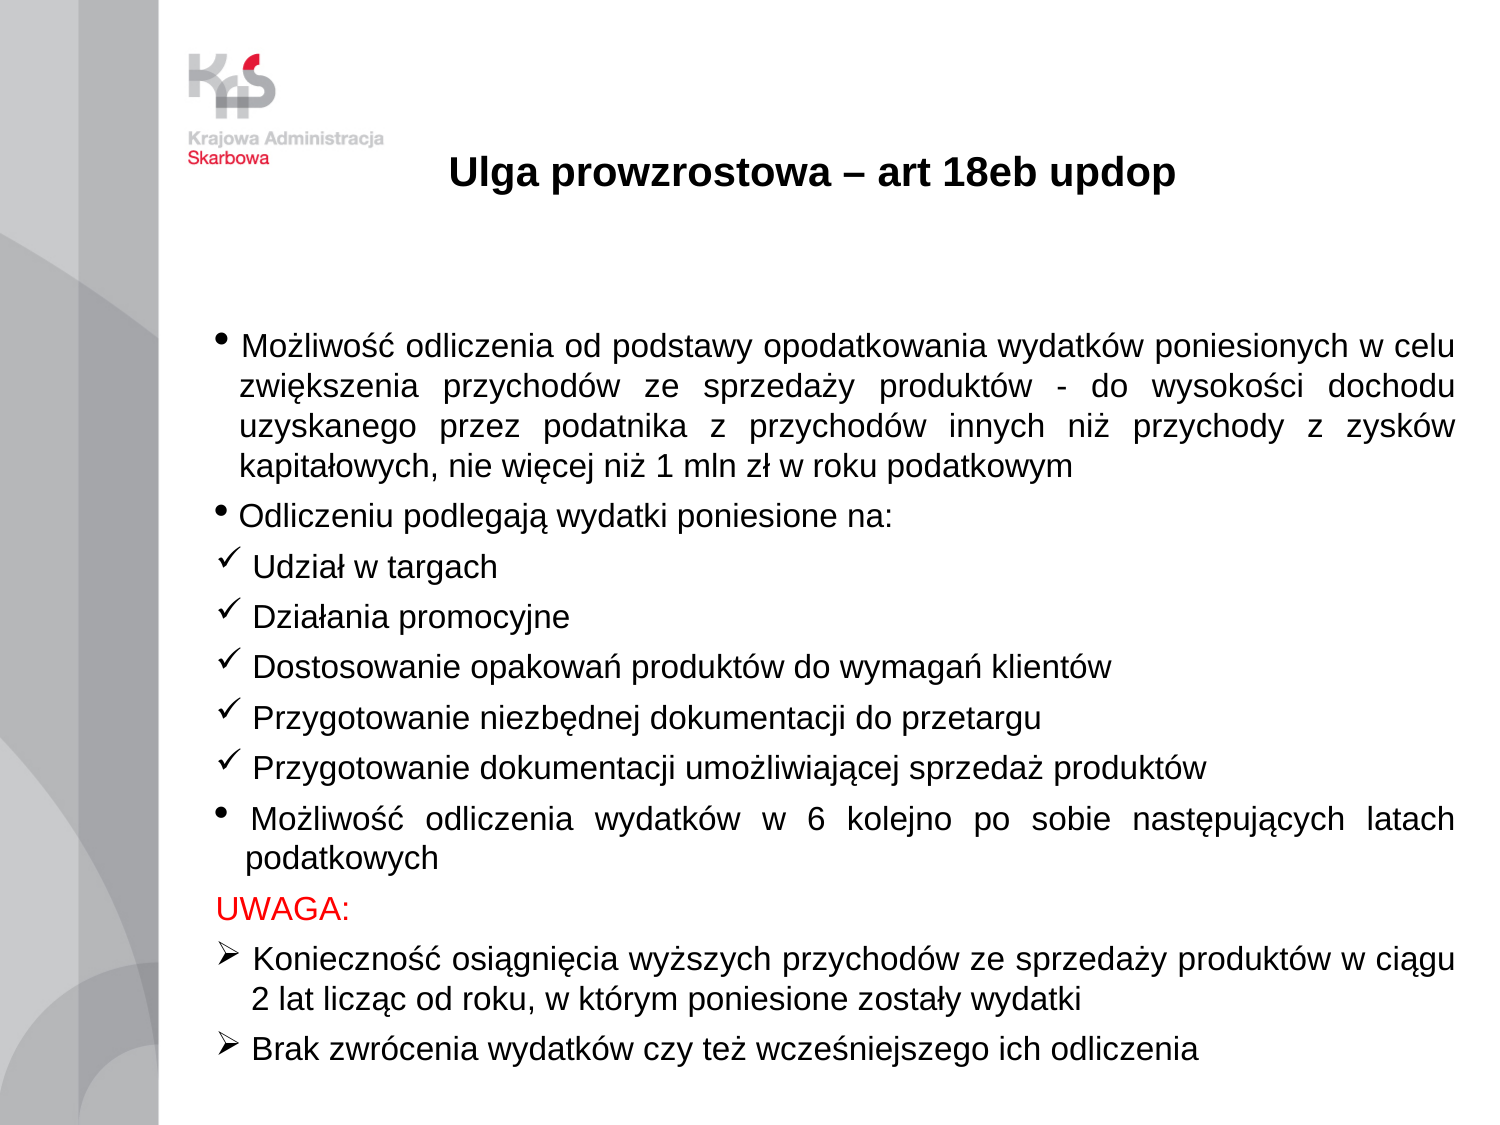

Ulga prowzrostowa – art 18eb updop
 Możliwość odliczenia od podstawy opodatkowania wydatków poniesionych w celu zwiększenia przychodów ze sprzedaży produktów - do wysokości dochodu uzyskanego przez podatnika z przychodów innych niż przychody z zysków kapitałowych, nie więcej niż 1 mln zł w roku podatkowym
 Odliczeniu podlegają wydatki poniesione na:
 Udział w targach
 Działania promocyjne
 Dostosowanie opakowań produktów do wymagań klientów
 Przygotowanie niezbędnej dokumentacji do przetargu
 Przygotowanie dokumentacji umożliwiającej sprzedaż produktów
 Możliwość odliczenia wydatków w 6 kolejno po sobie następujących latach podatkowych
UWAGA:
 Konieczność osiągnięcia wyższych przychodów ze sprzedaży produktów w ciągu 2 lat licząc od roku, w którym poniesione zostały wydatki
 Brak zwrócenia wydatków czy też wcześniejszego ich odliczenia